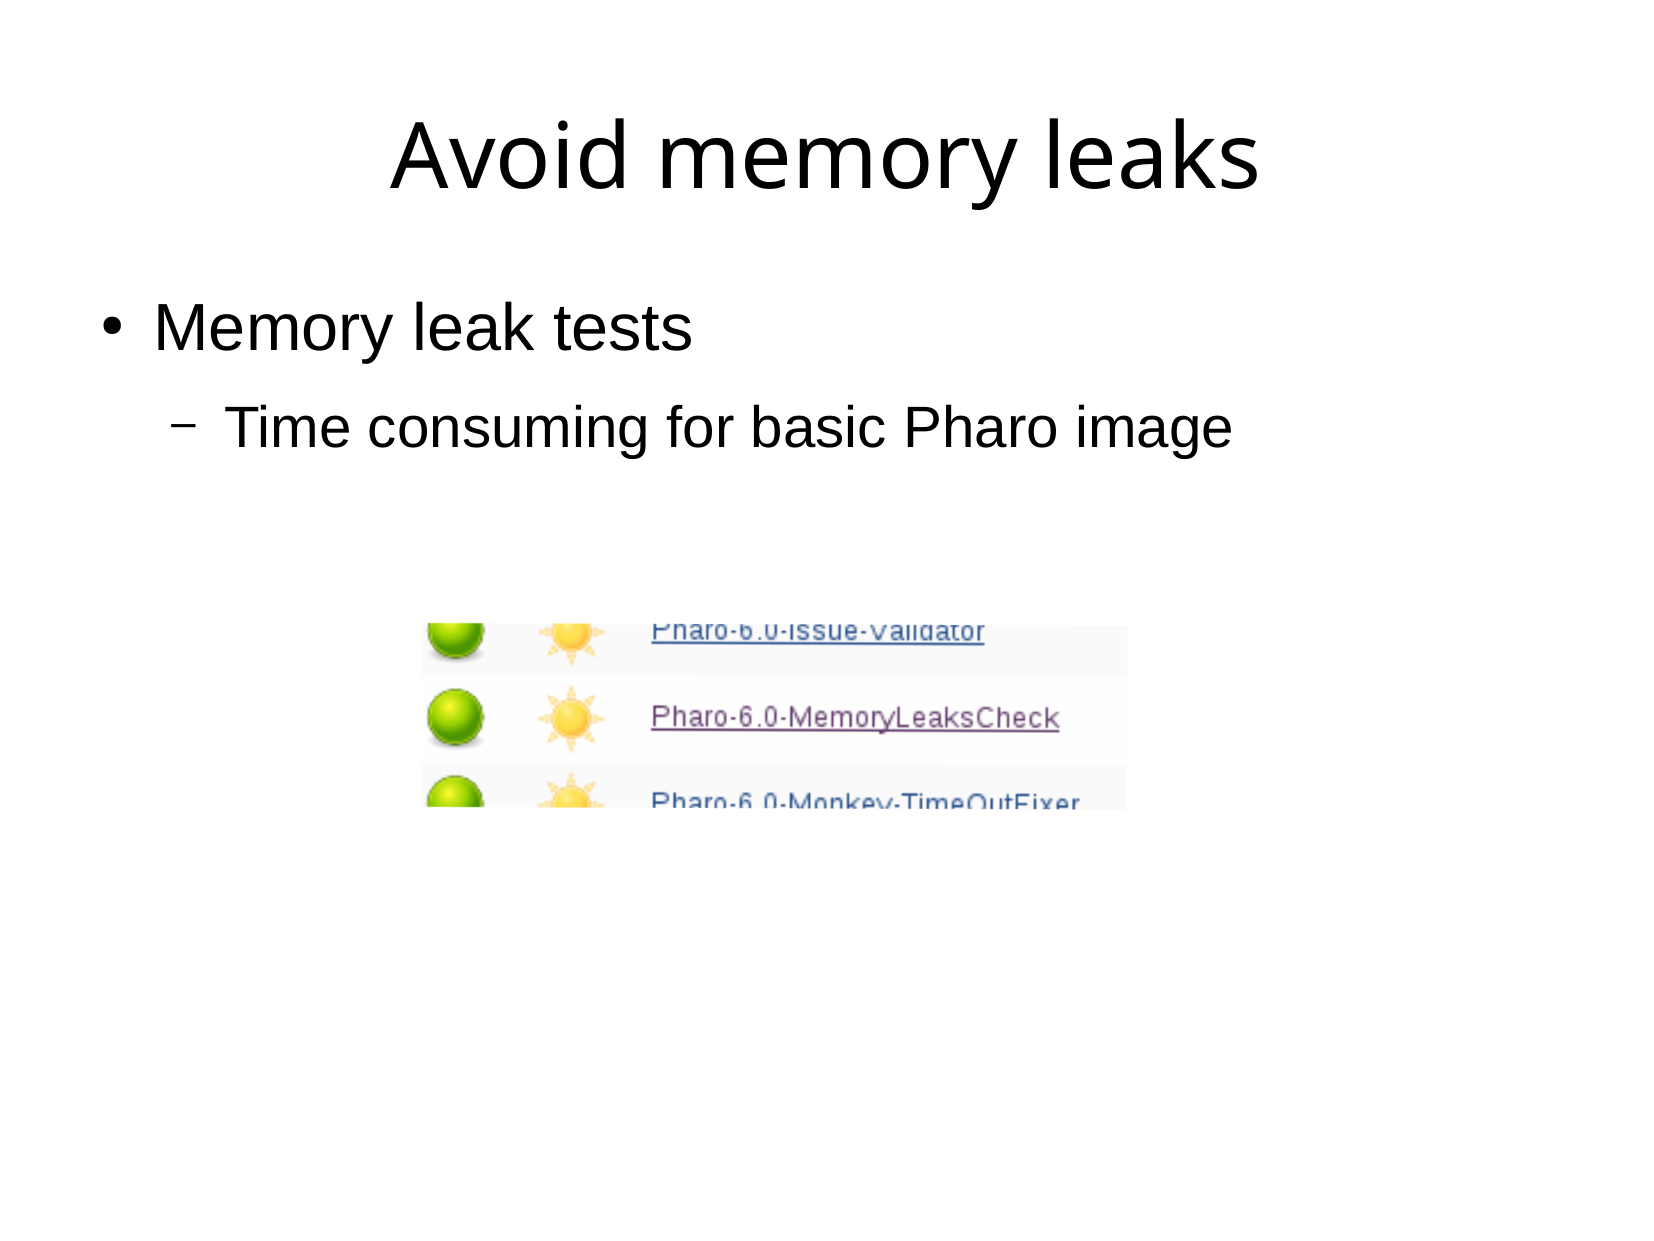

# Avoid memory leaks
Memory leak tests
Time consuming for basic Pharo image